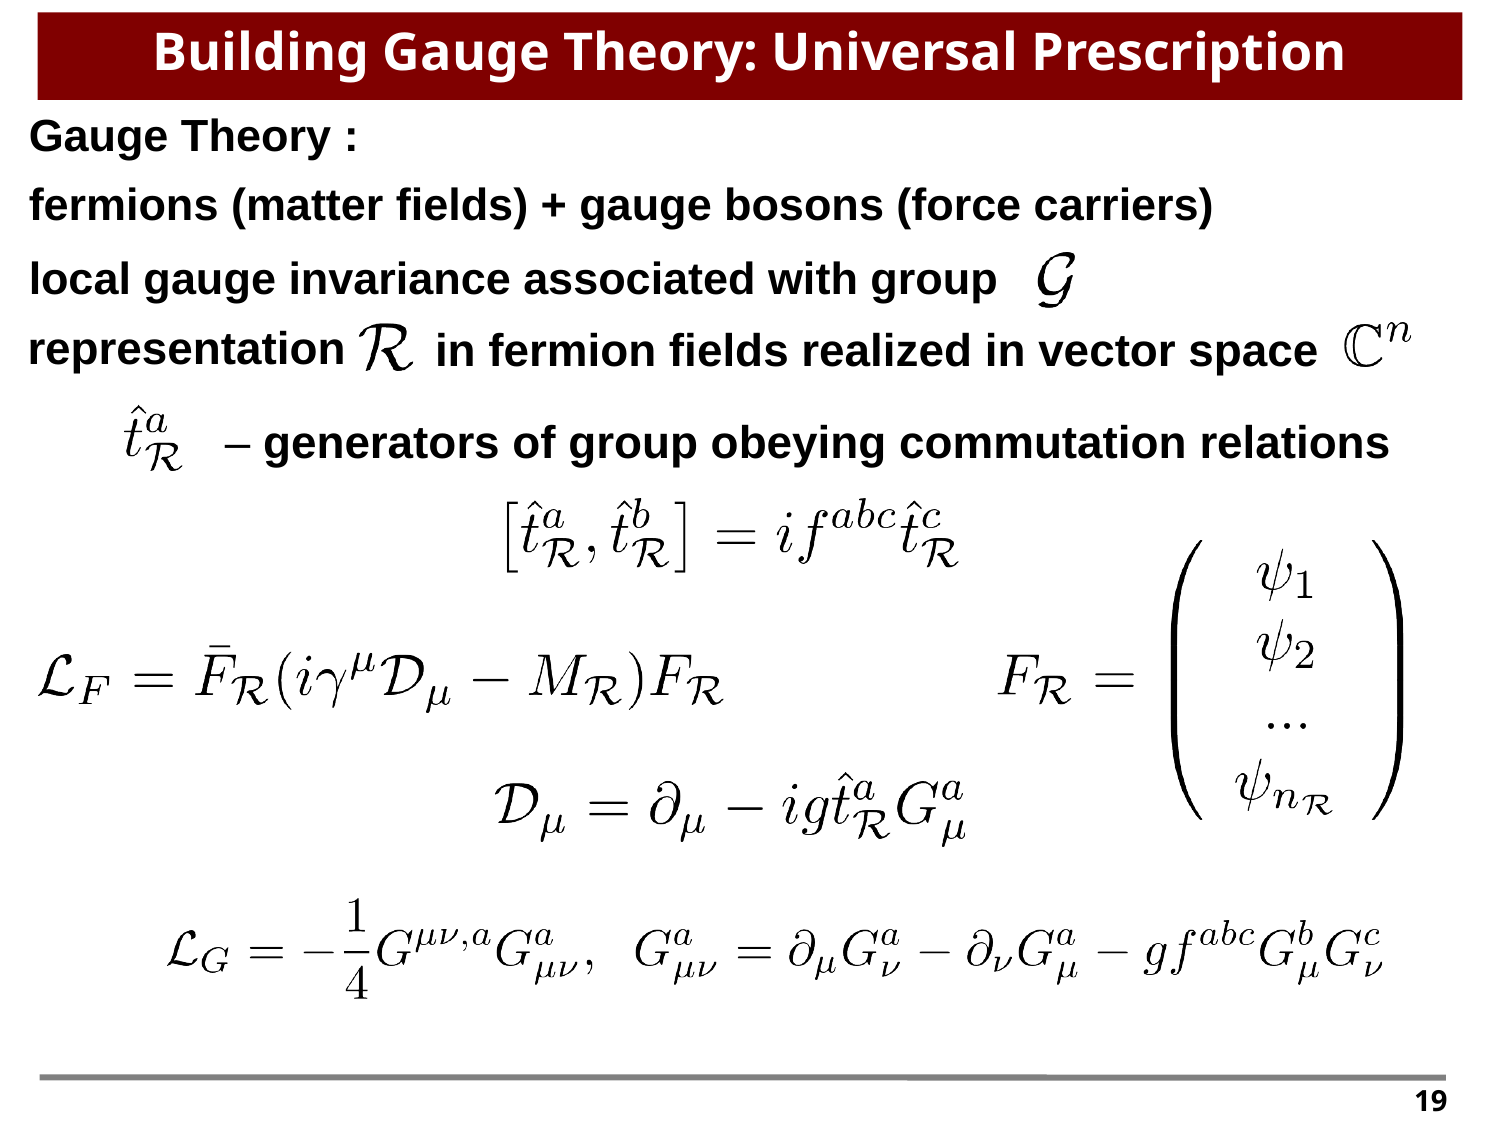

# Building Gauge Theory: Universal Prescription
Gauge Theory :
fermions (matter fields) + gauge bosons (force carriers)
local gauge invariance associated with group
representation
in fermion fields realized in vector space
– generators of group obeying commutation relations